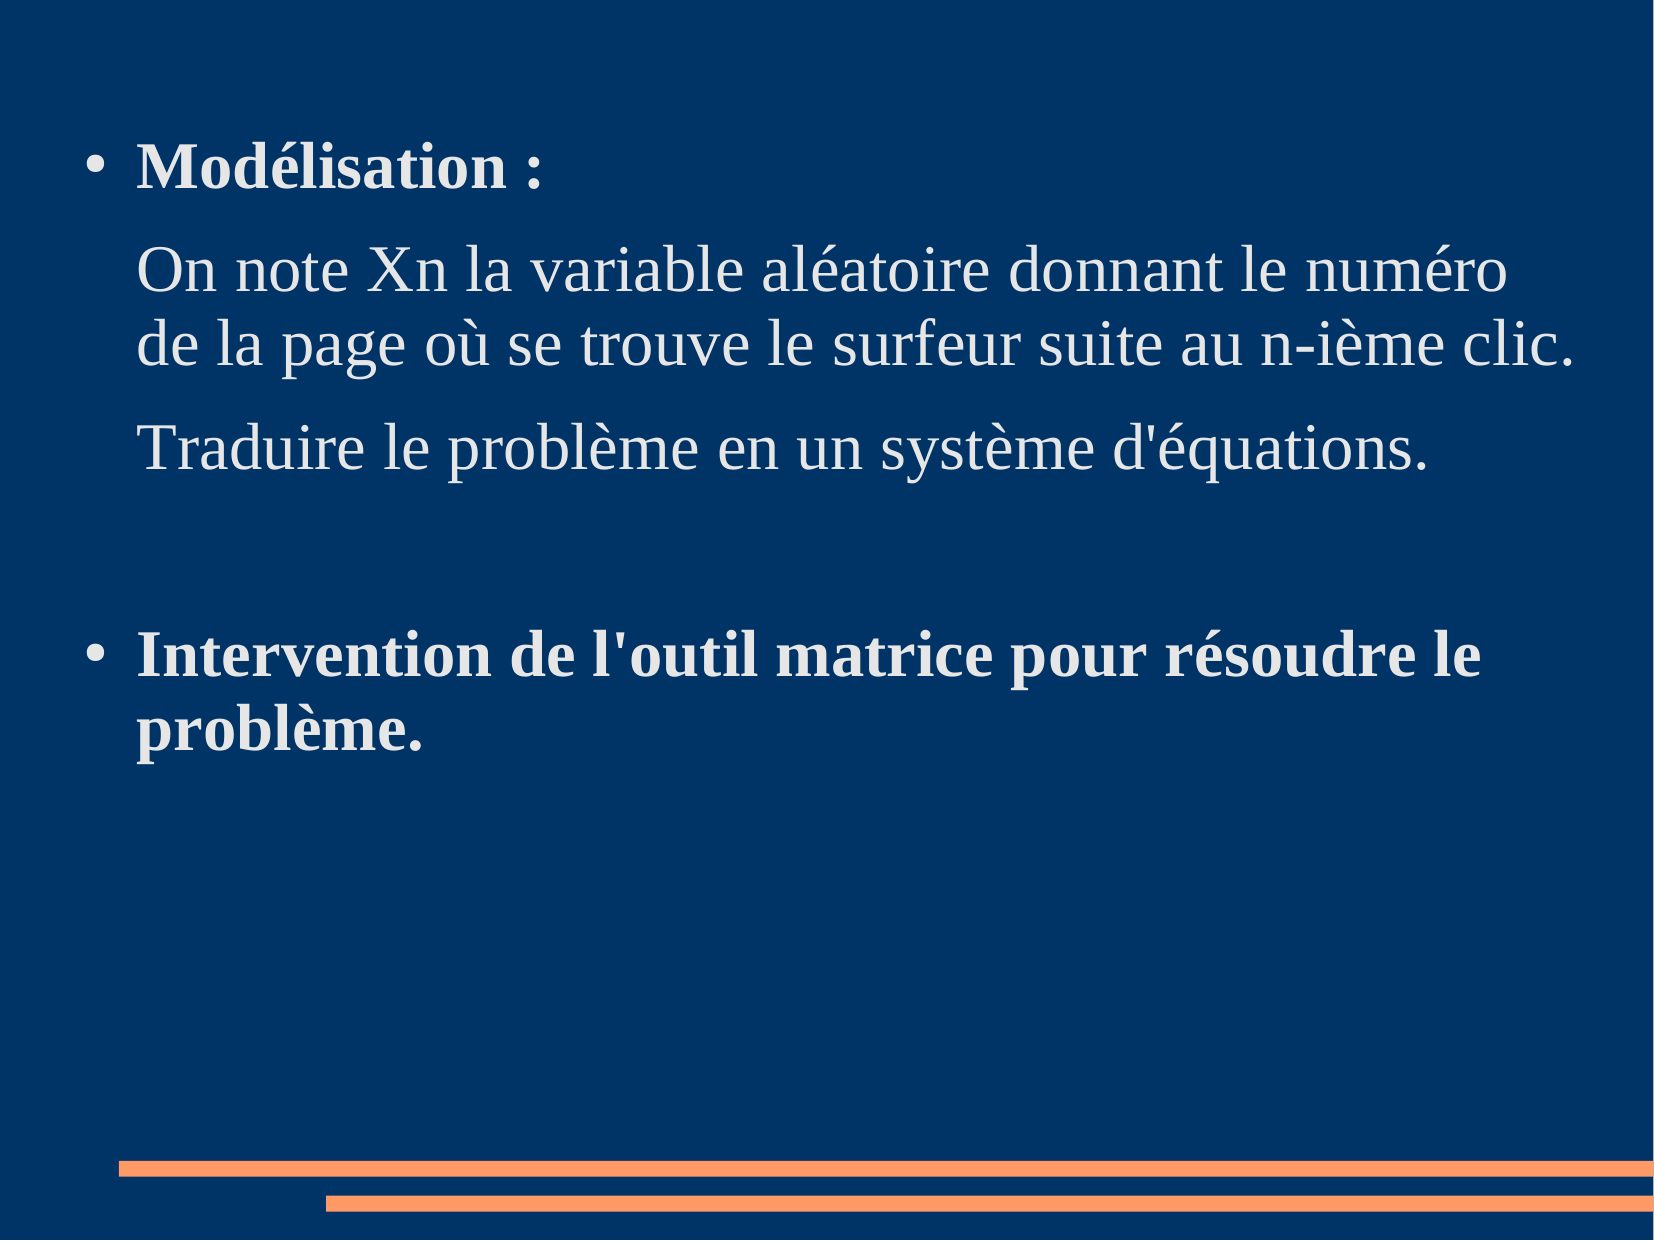

# Modélisation :
On note Xn la variable aléatoire donnant le numéro de la page où se trouve le surfeur suite au n-ième clic.
Traduire le problème en un système d'équations.
Intervention de l'outil matrice pour résoudre le problème.